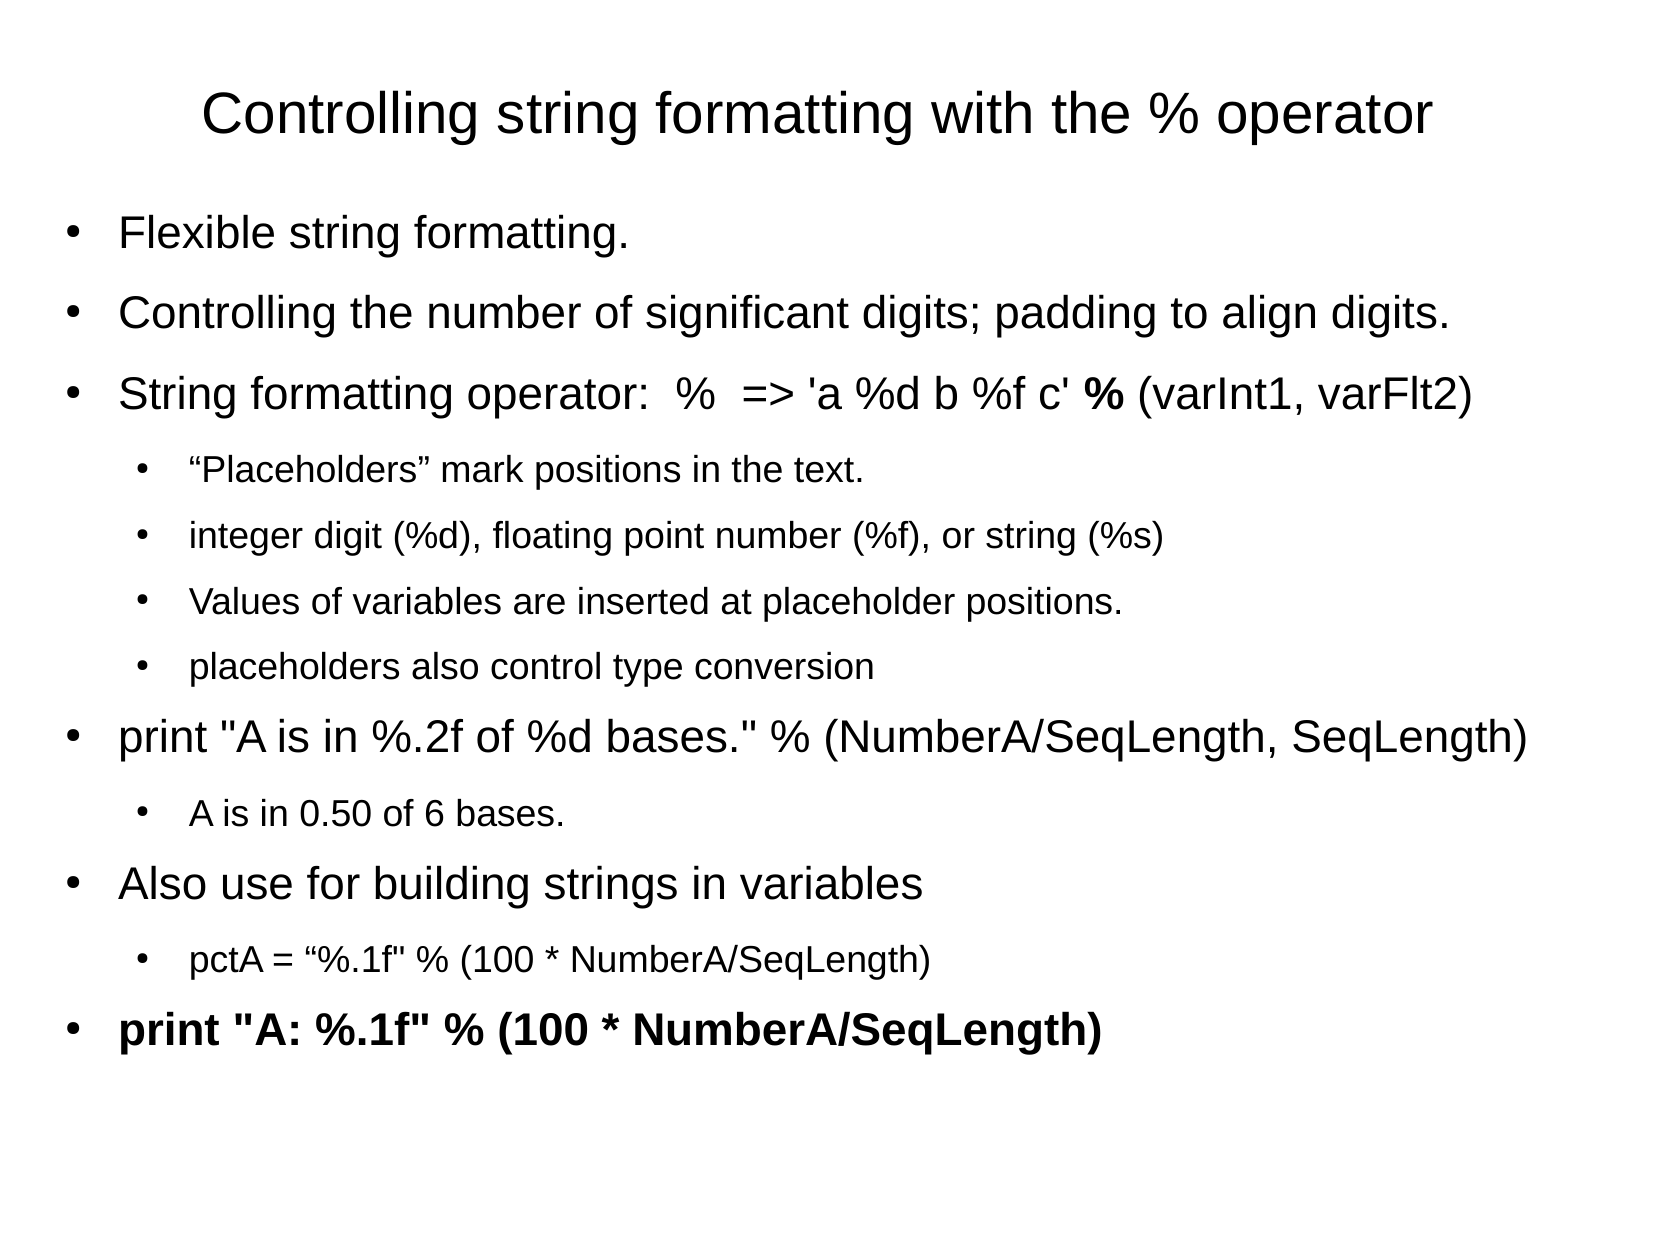

# Controlling string formatting with the % operator
Flexible string formatting.
Controlling the number of significant digits; padding to align digits.
String formatting operator: % => 'a %d b %f c' % (varInt1, varFlt2)
“Placeholders” mark positions in the text.
integer digit (%d), floating point number (%f), or string (%s)
Values of variables are inserted at placeholder positions.
placeholders also control type conversion
print "A is in %.2f of %d bases." % (NumberA/SeqLength, SeqLength)
A is in 0.50 of 6 bases.
Also use for building strings in variables
pctA = “%.1f" % (100 * NumberA/SeqLength)
print "A: %.1f" % (100 * NumberA/SeqLength)